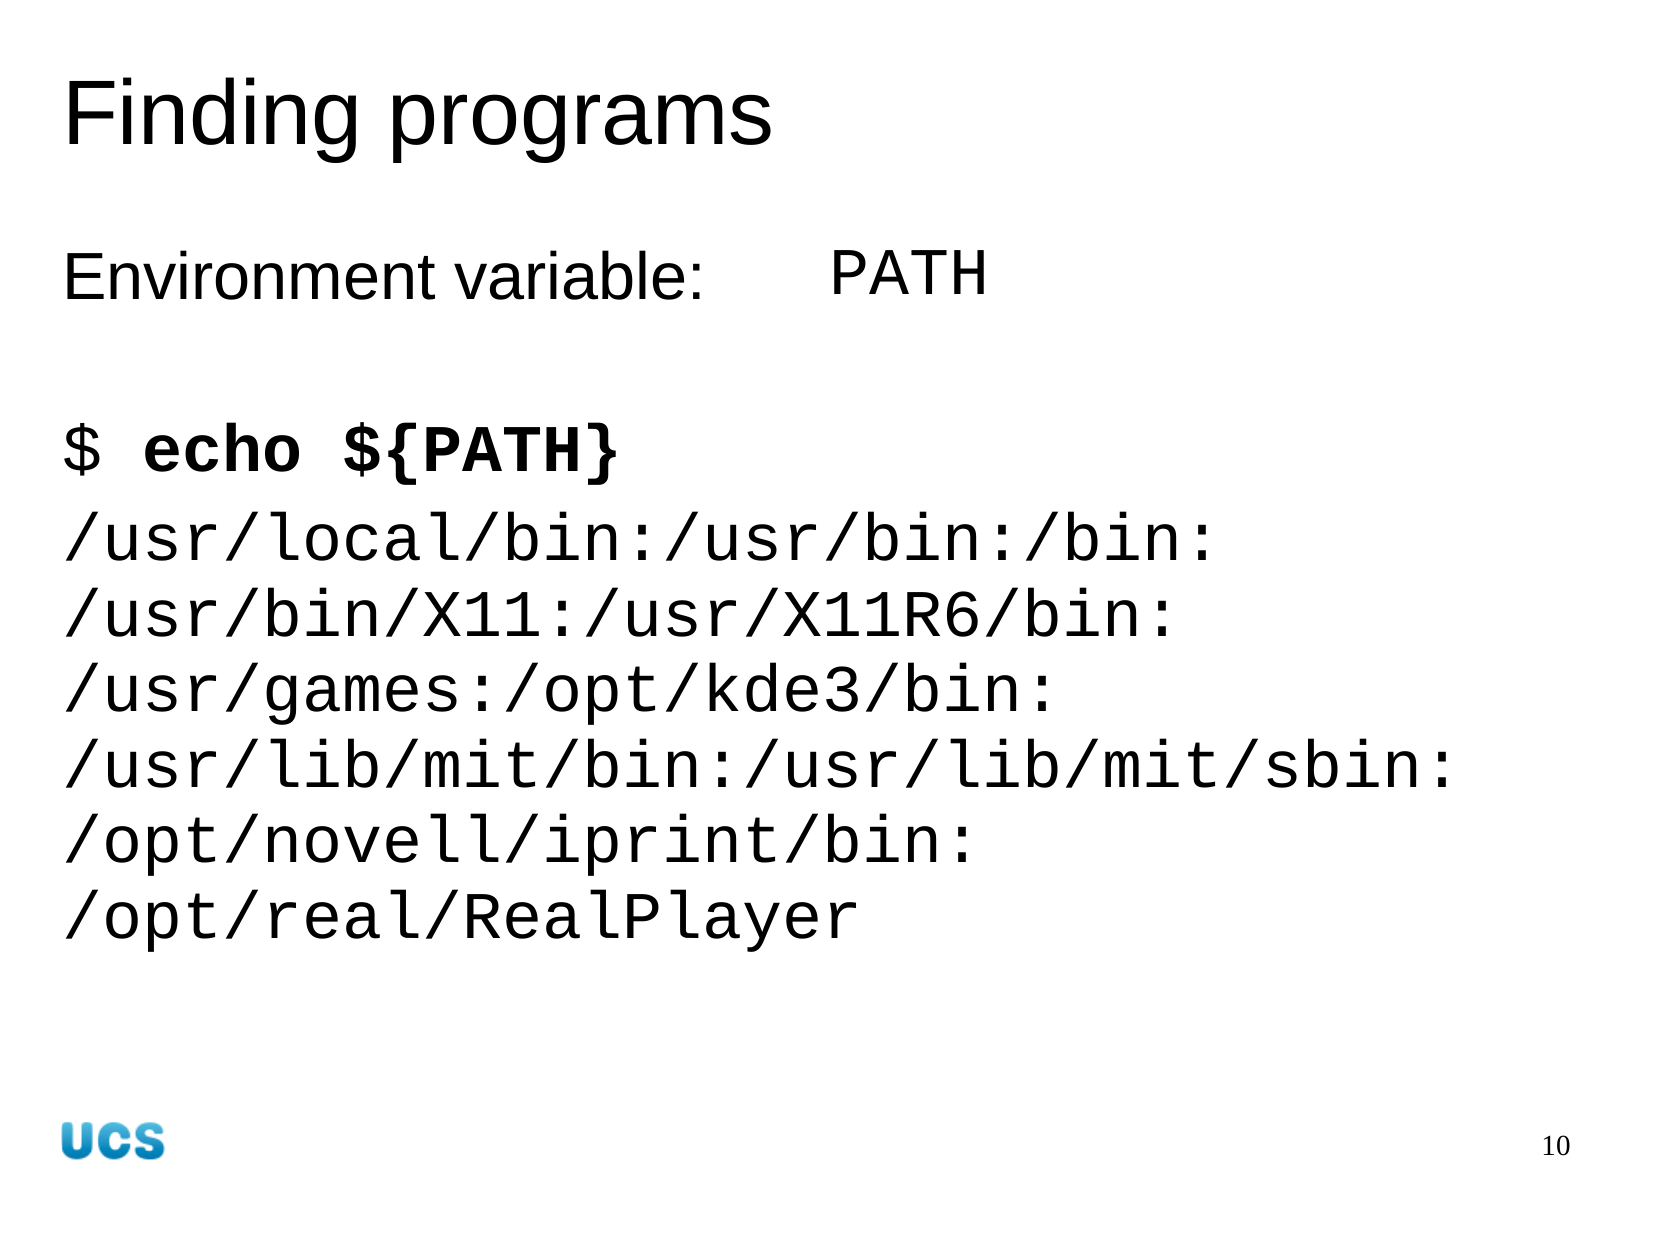

Finding programs
Environment variable:
PATH
$ echo ${PATH}
/usr/local/bin:/usr/bin:/bin:
/usr/bin/X11:/usr/X11R6/bin:
/usr/games:/opt/kde3/bin:
/usr/lib/mit/bin:/usr/lib/mit/sbin:
/opt/novell/iprint/bin:
/opt/real/RealPlayer
10